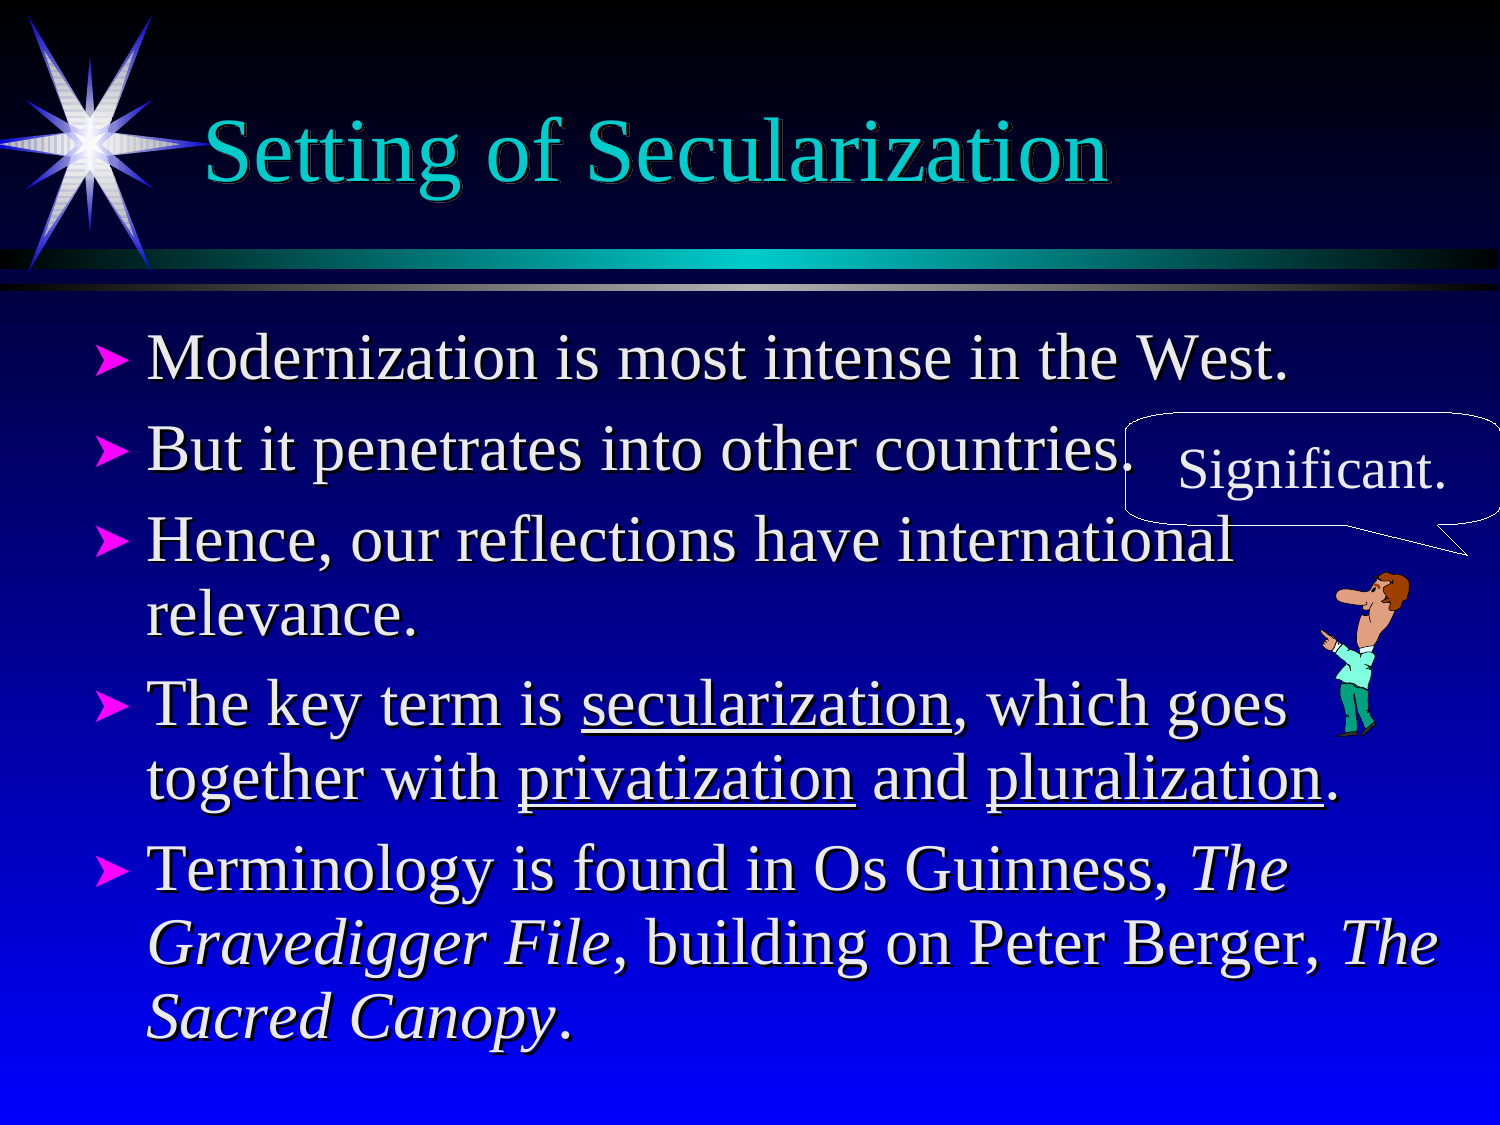

# Setting of Secularization
Modernization is most intense in the West.
But it penetrates into other countries.
Hence, our reflections have international relevance.
The key term is secularization, which goes together with privatization and pluralization.
Terminology is found in Os Guinness, The Gravedigger File, building on Peter Berger, The Sacred Canopy.
Significant.